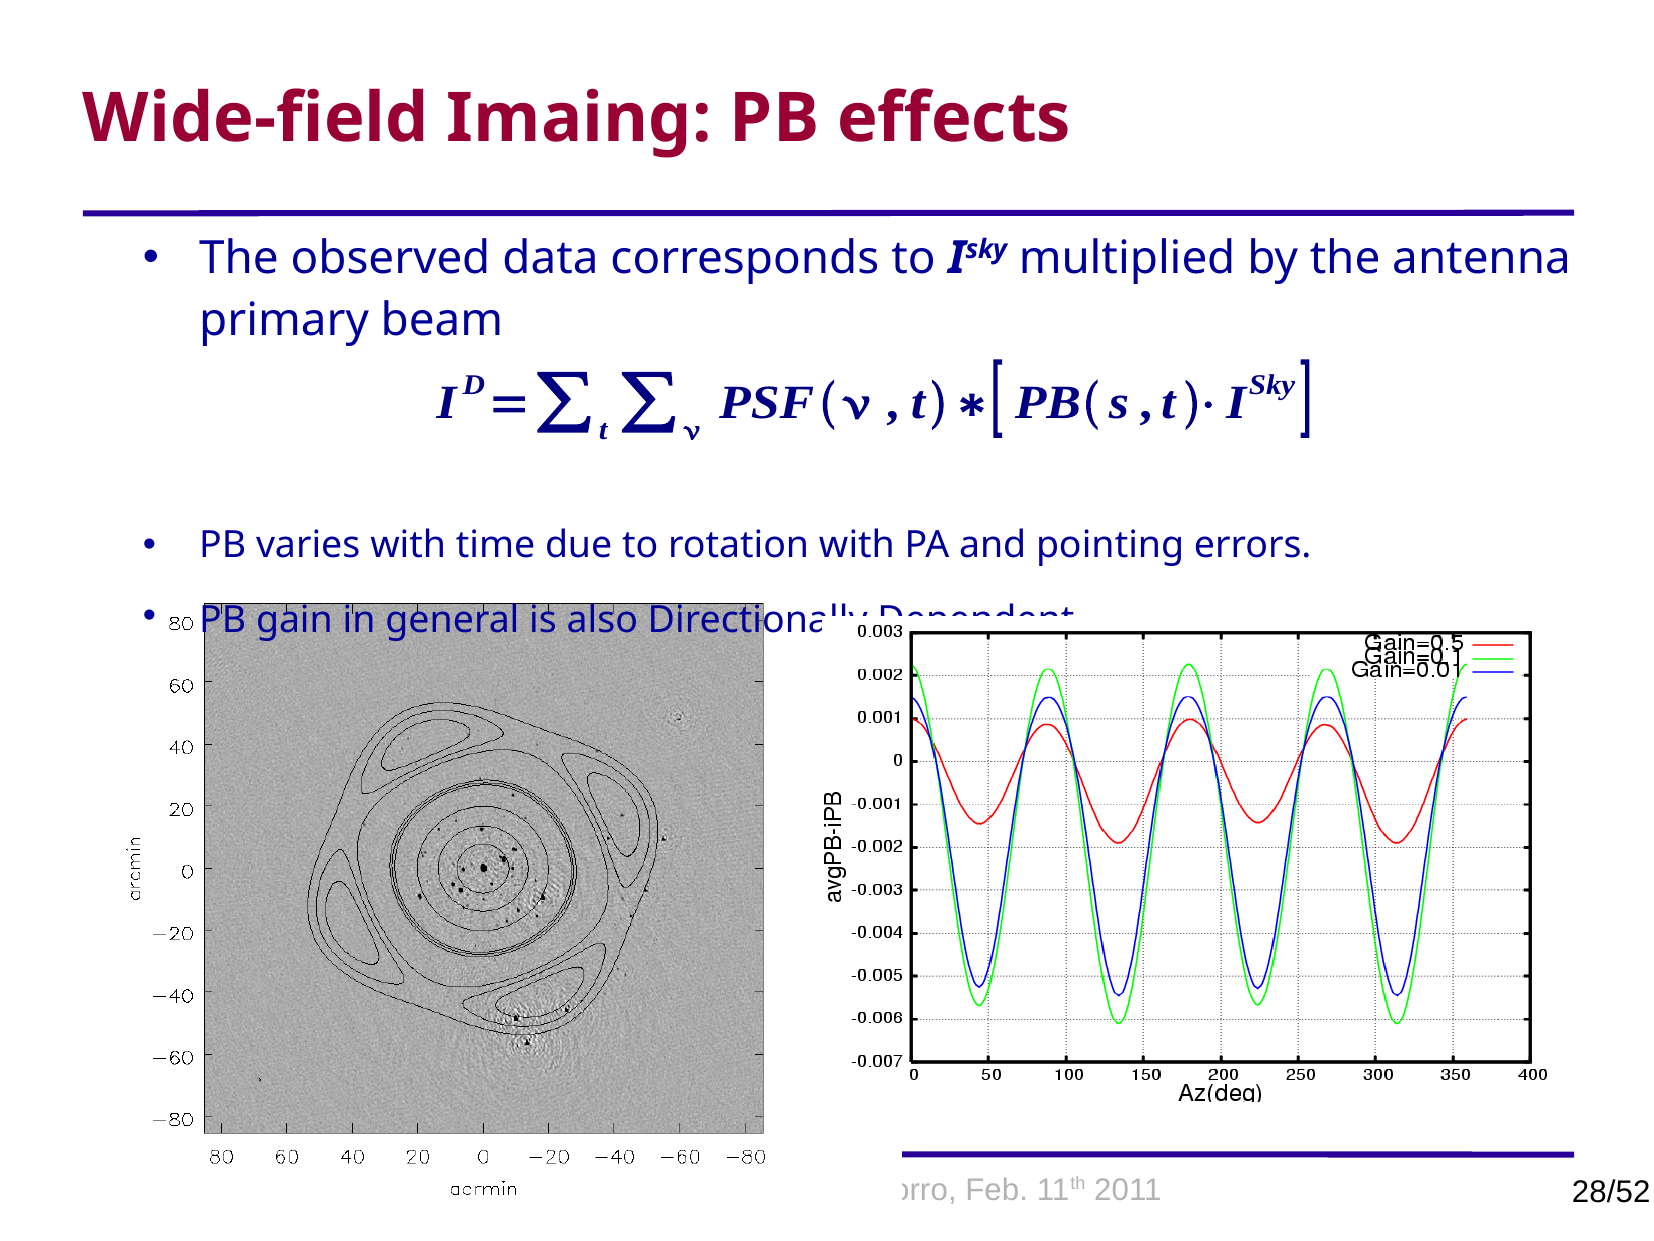

# Wide-field Imaing: PB effects
The observed data corresponds to Isky multiplied by the antenna primary beam
PB varies with time due to rotation with PA and pointing errors.
PB gain in general is also Directionally Dependent